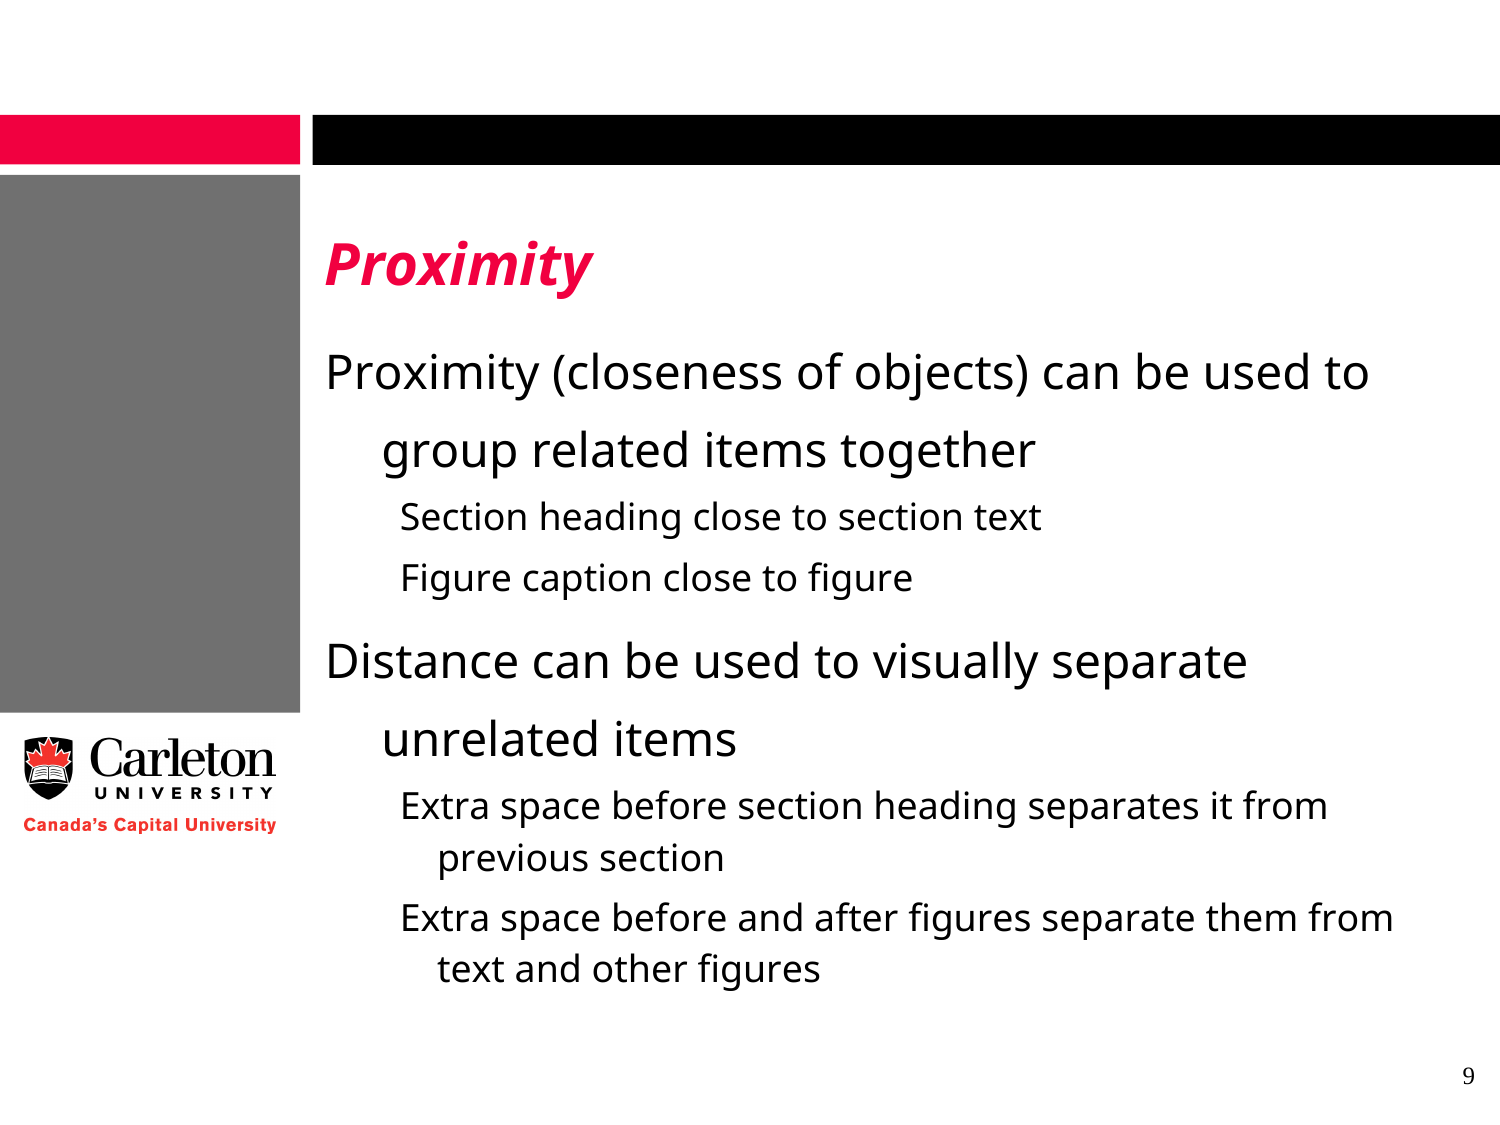

# Proximity
Proximity (closeness of objects) can be used to group related items together
Section heading close to section text
Figure caption close to figure
Distance can be used to visually separate unrelated items
Extra space before section heading separates it from previous section
Extra space before and after figures separate them from text and other figures
9